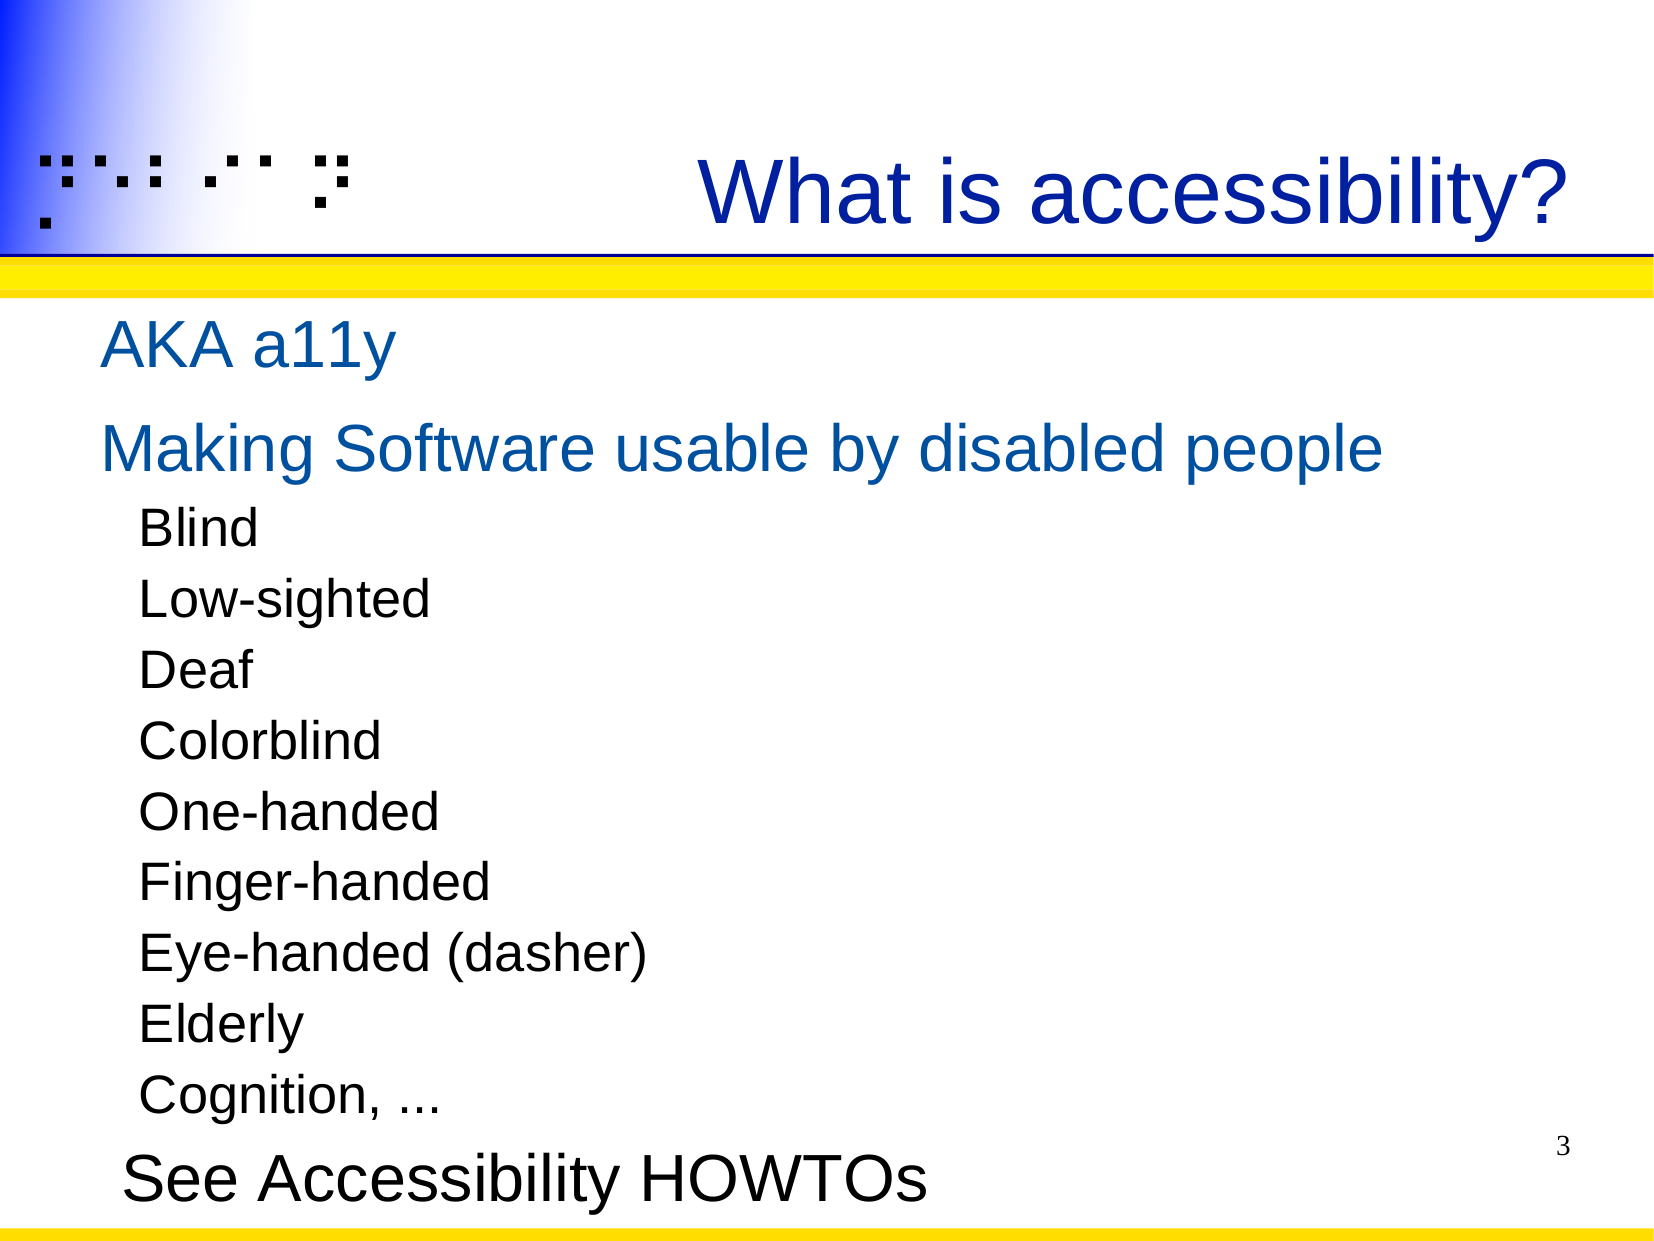

# What is accessibility?
AKA a11y
Making Software usable by disabled people
 Blind
 Low-sighted
 Deaf
 Colorblind
 One-handed
 Finger-handed
 Eye-handed (dasher)
 Elderly
 Cognition, ...
3
See Accessibility HOWTOs